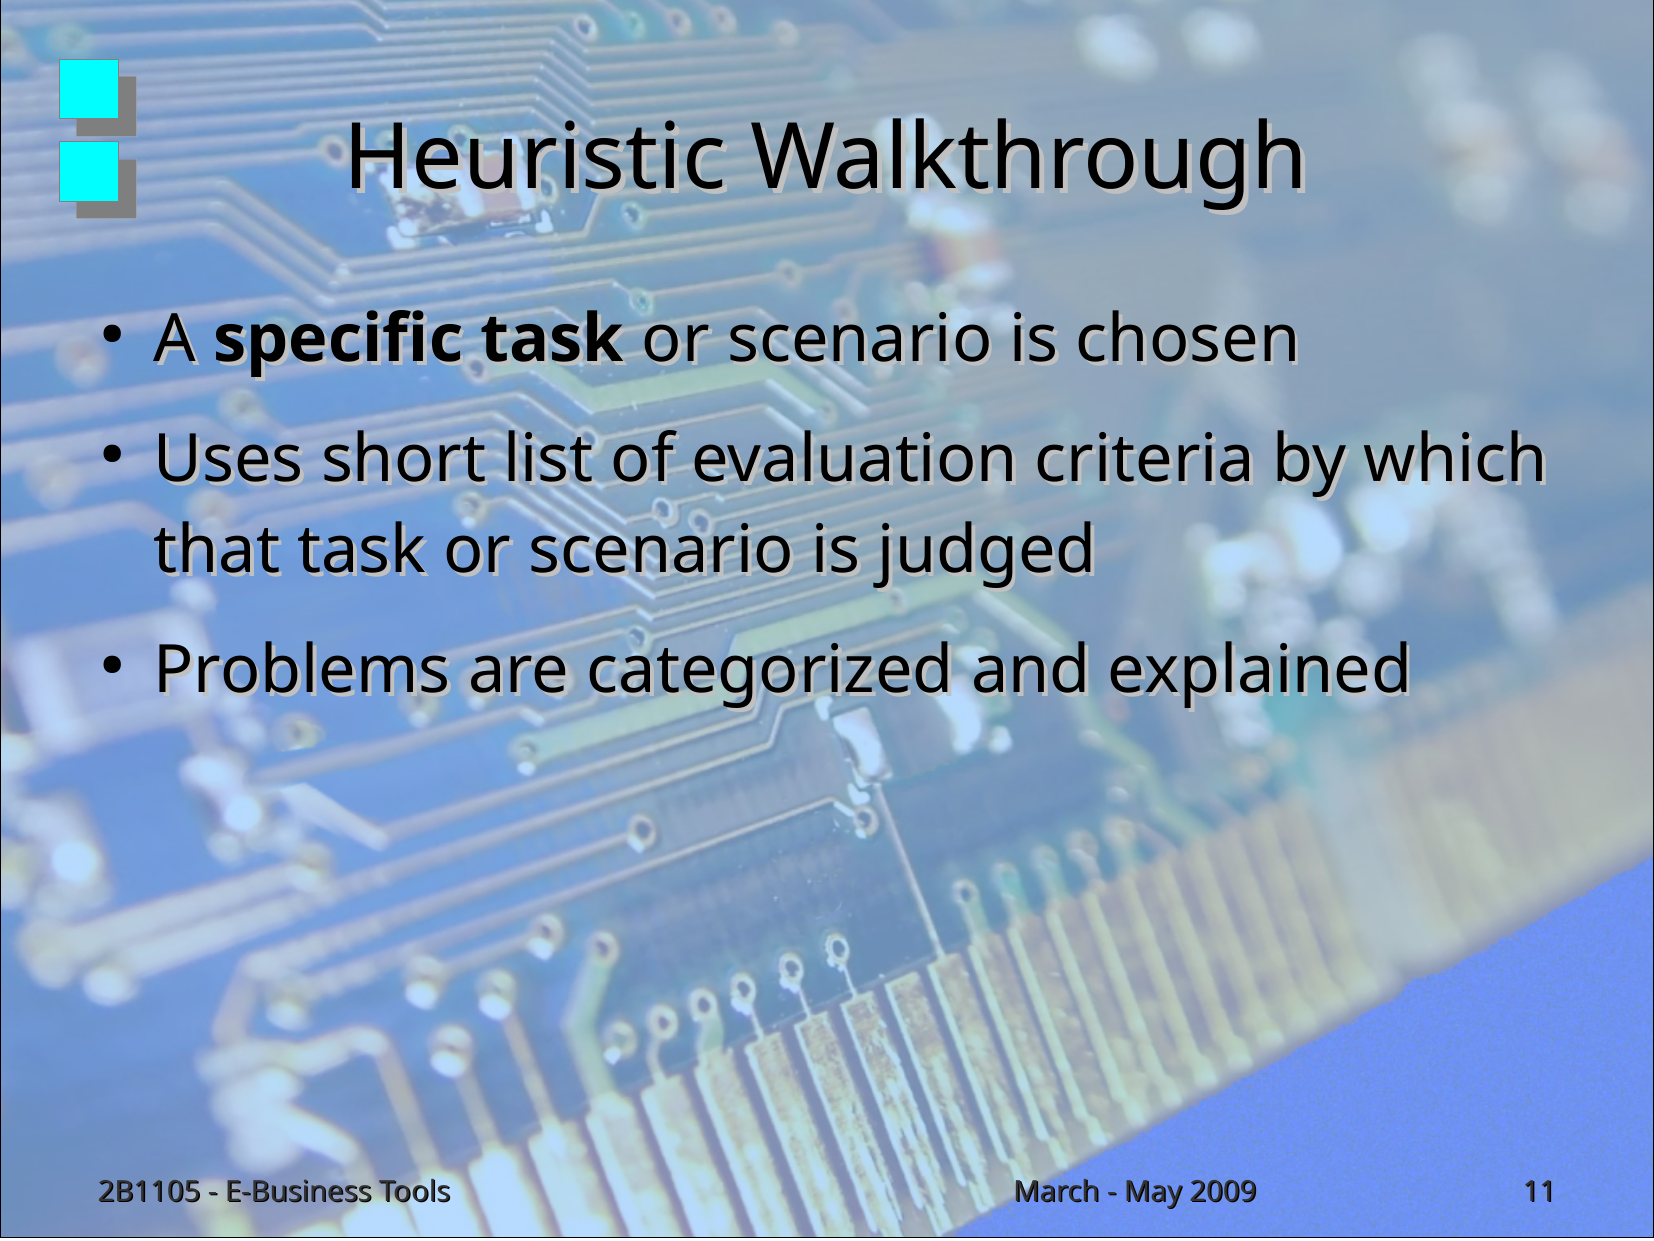

# Heuristic Walkthrough
A specific task or scenario is chosen
Uses short list of evaluation criteria by which that task or scenario is judged
Problems are categorized and explained